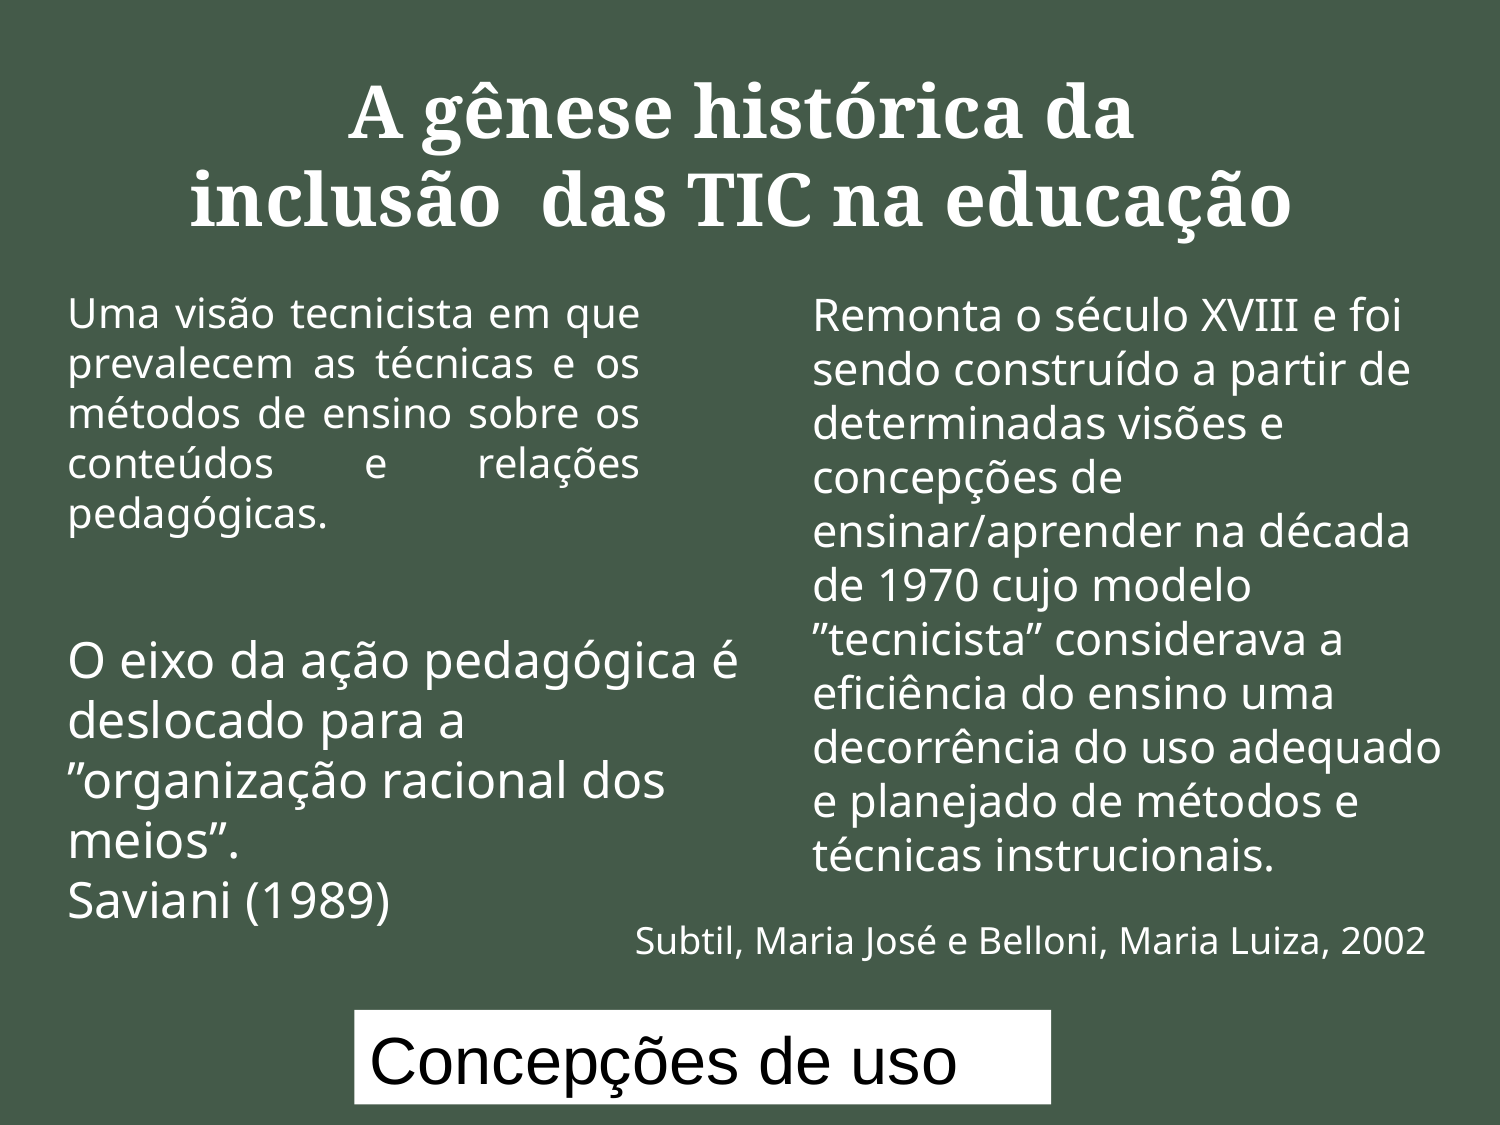

# A gênese histórica da inclusão das TIC na educação
Remonta o século XVIII e foi sendo construído a partir de determinadas visões e concepções de ensinar/aprender na década de 1970 cujo modelo ”tecnicista” considerava a eficiência do ensino uma decorrência do uso adequado e planejado de métodos e técnicas instrucionais.
Uma visão tecnicista em que prevalecem as técnicas e os métodos de ensino sobre os conteúdos e relações pedagógicas.
O eixo da ação pedagógica é deslocado para a ”organização racional dos meios”.
Saviani (1989)
Subtil, Maria José e Belloni, Maria Luiza, 2002
Concepções de uso